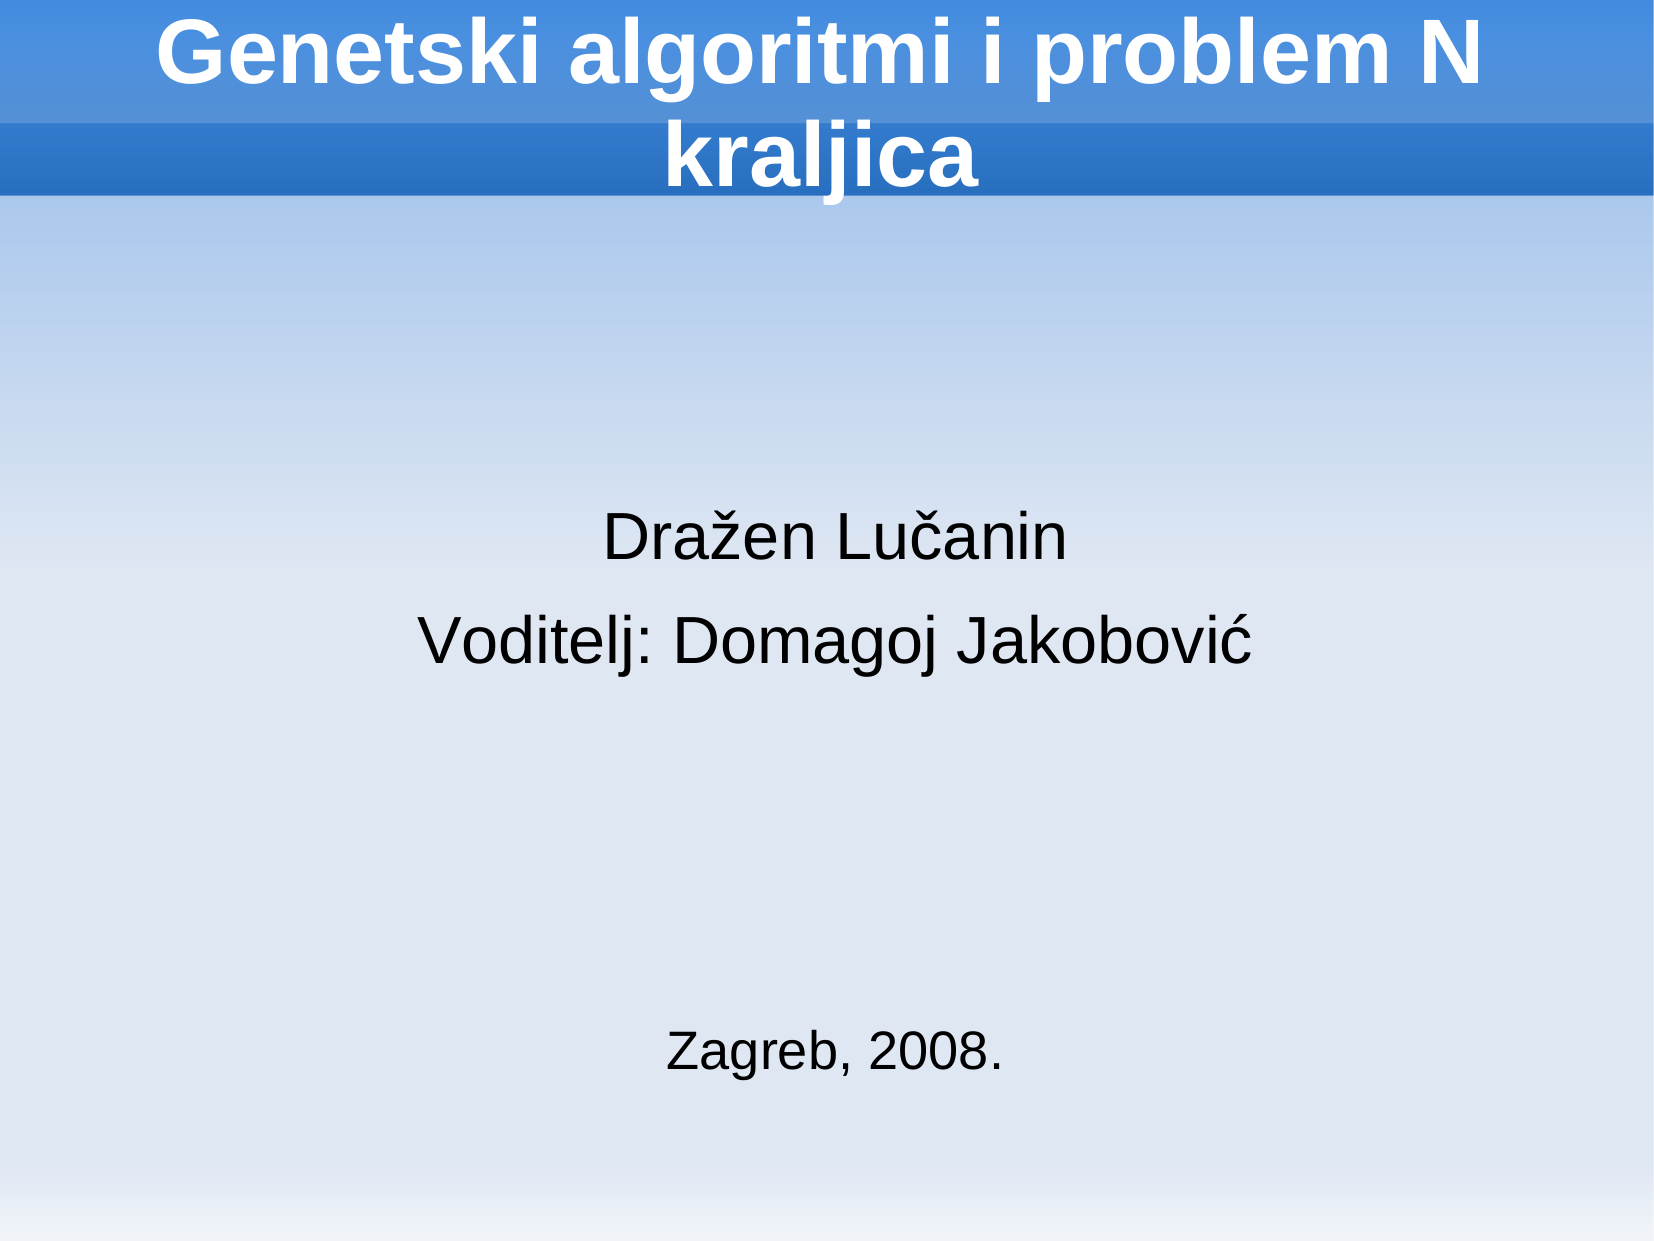

# Genetski algoritmi i problem N kraljica
Dražen Lučanin
Voditelj: Domagoj Jakobović
Zagreb, 2008.